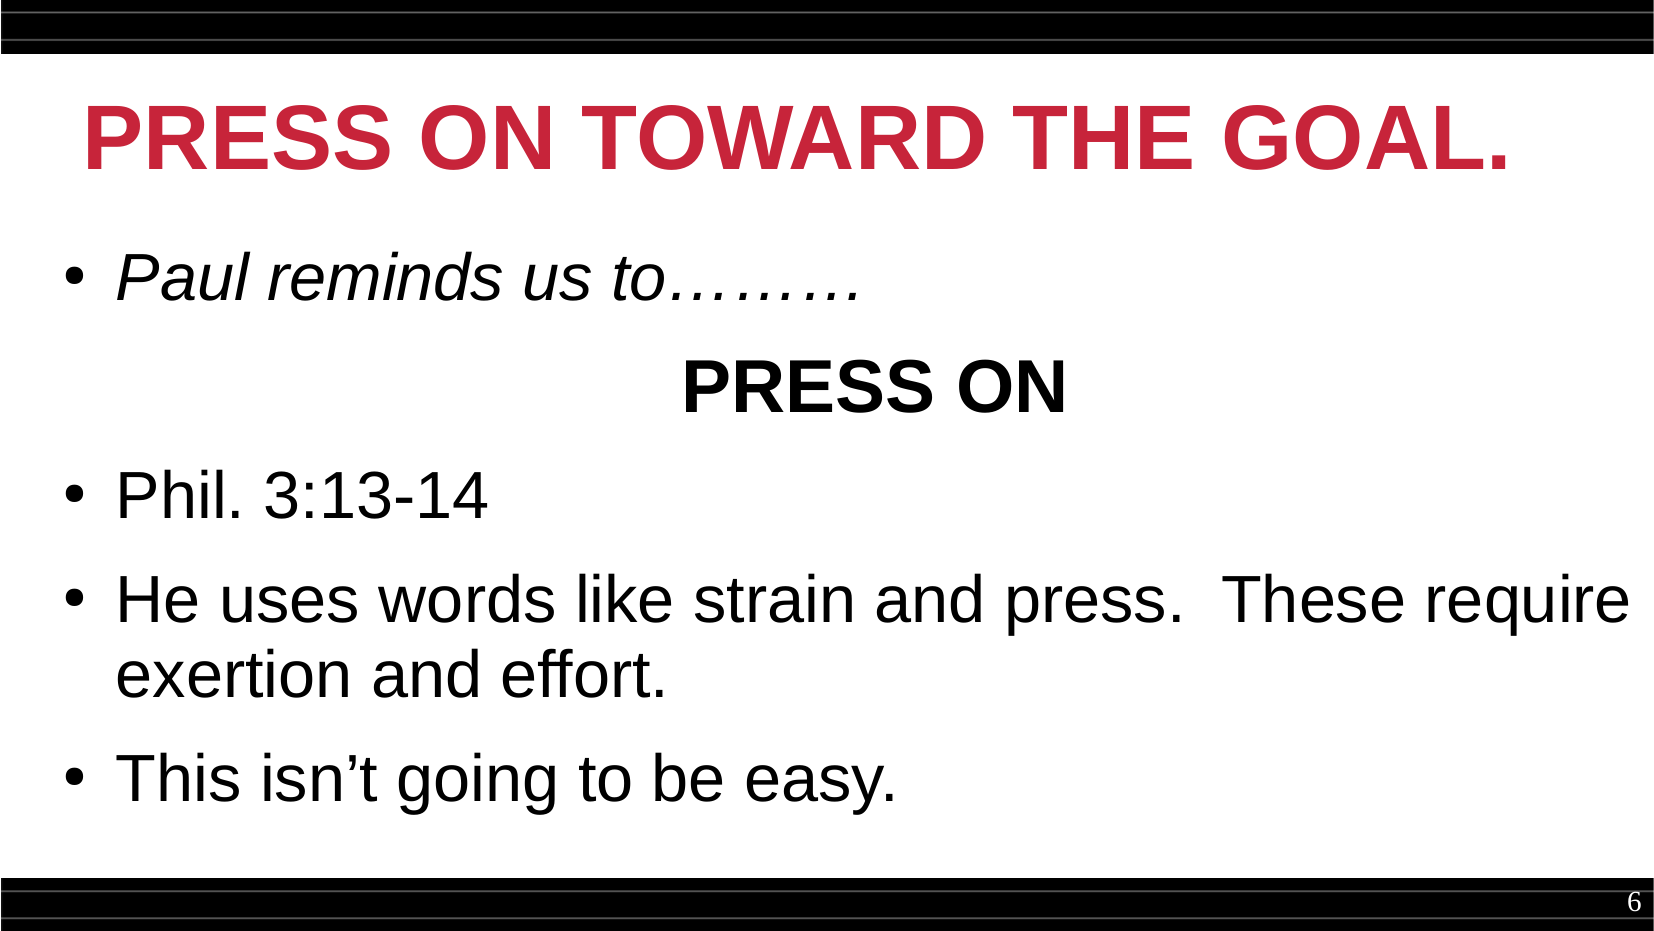

# PRESS ON TOWARD THE GOAL.
Paul reminds us to………
PRESS ON
Phil. 3:13-14
He uses words like strain and press. These require exertion and effort.
This isn’t going to be easy.